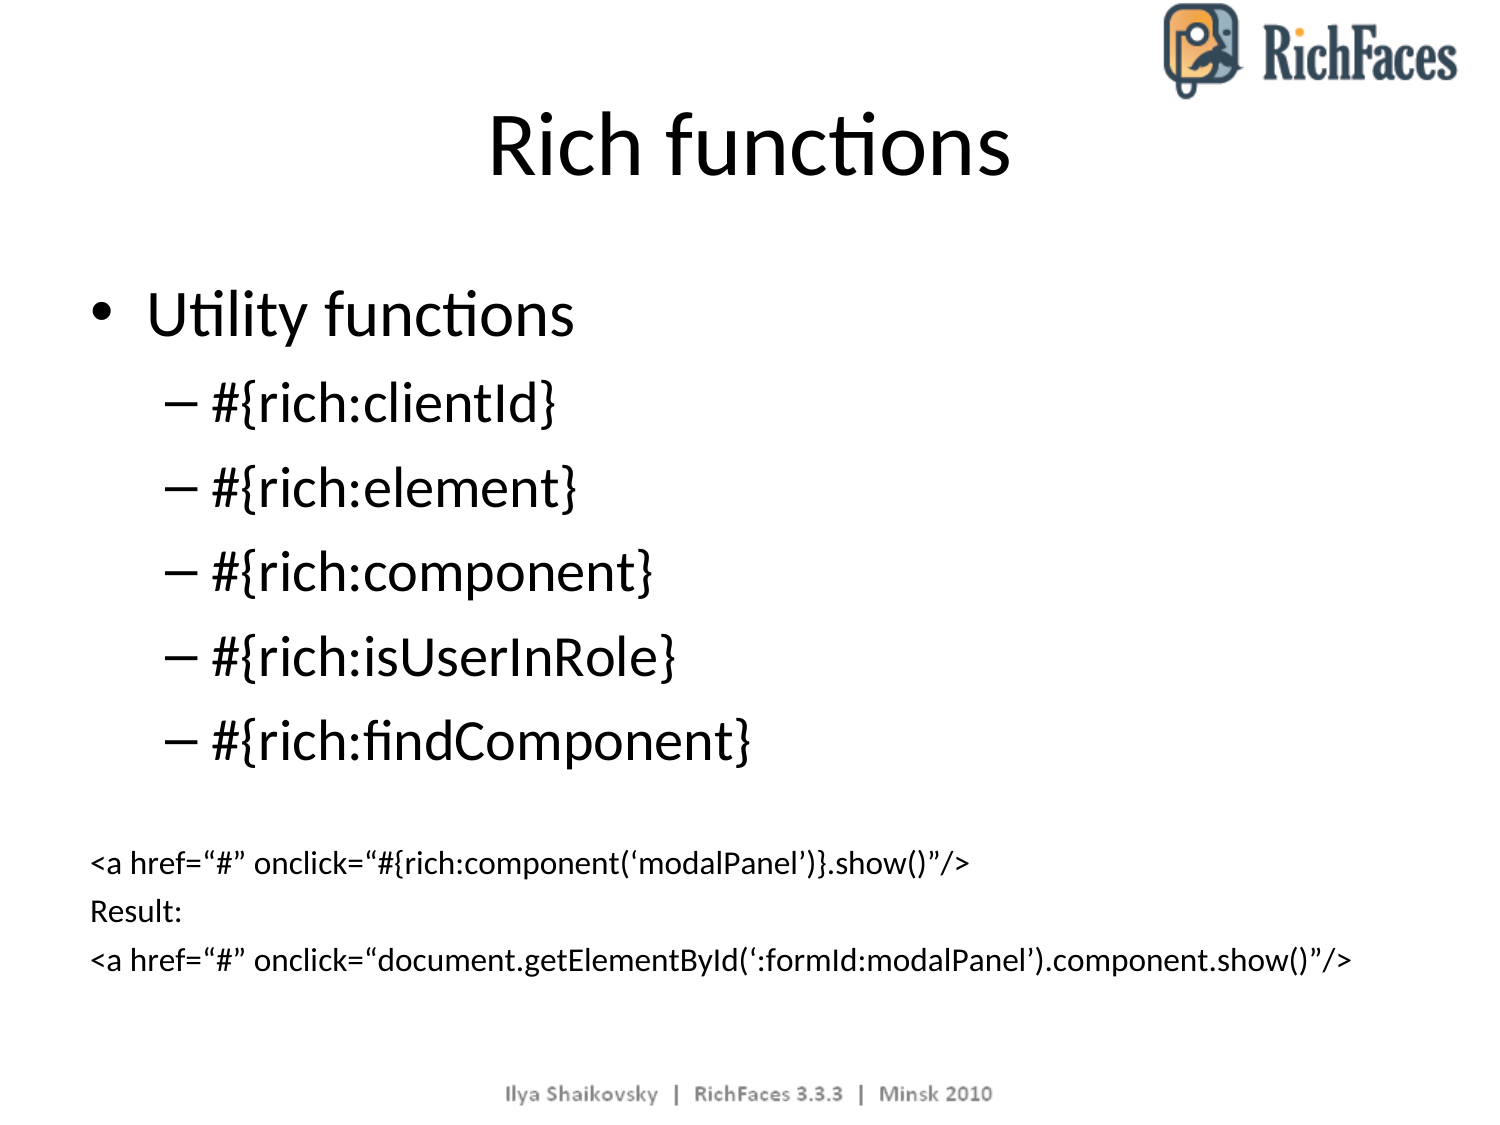

# Rich functions
Utility functions
#{rich:clientId}
#{rich:element}
#{rich:component}
#{rich:isUserInRole}
#{rich:findComponent}
<a href=“#” onclick=“#{rich:component(‘modalPanel’)}.show()”/>
Result:
<a href=“#” onclick=“document.getElementById(‘:formId:modalPanel’).component.show()”/>